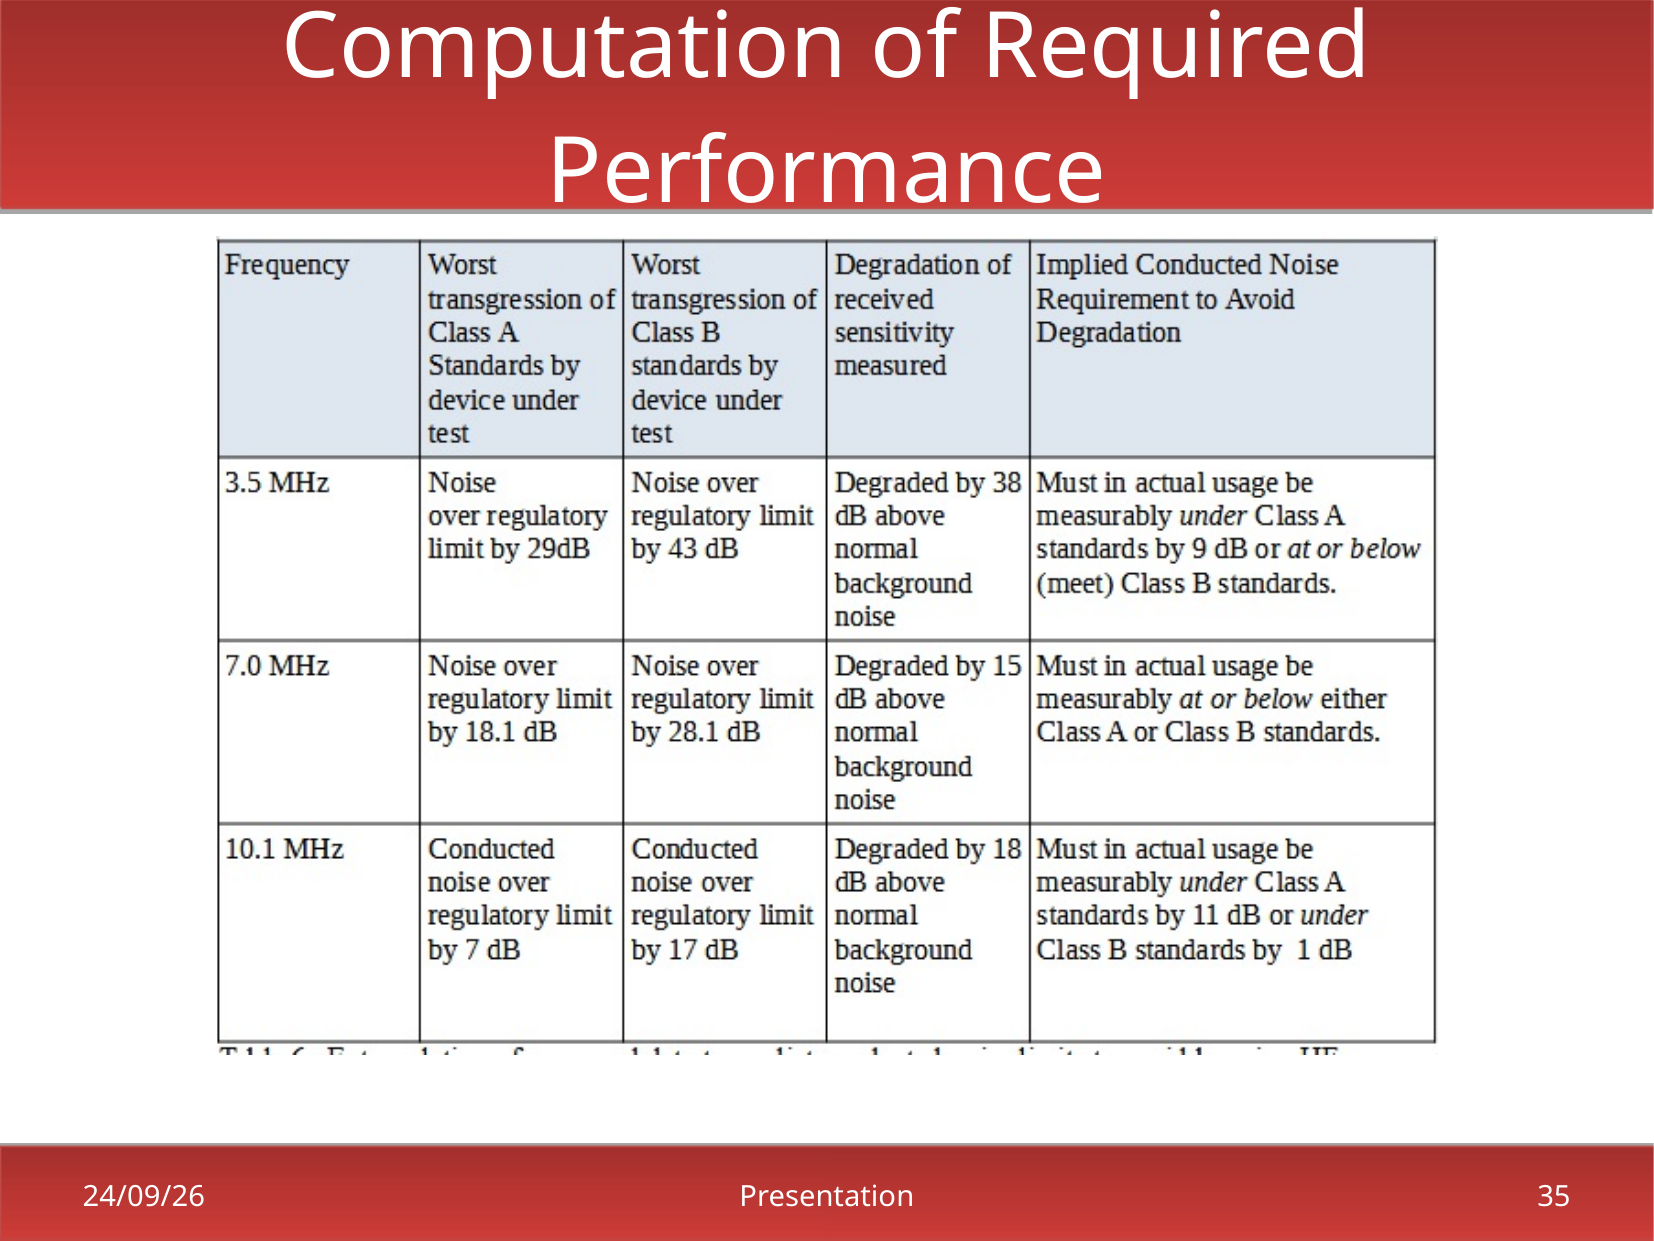

# Computation of Required Performance
Presentation
35